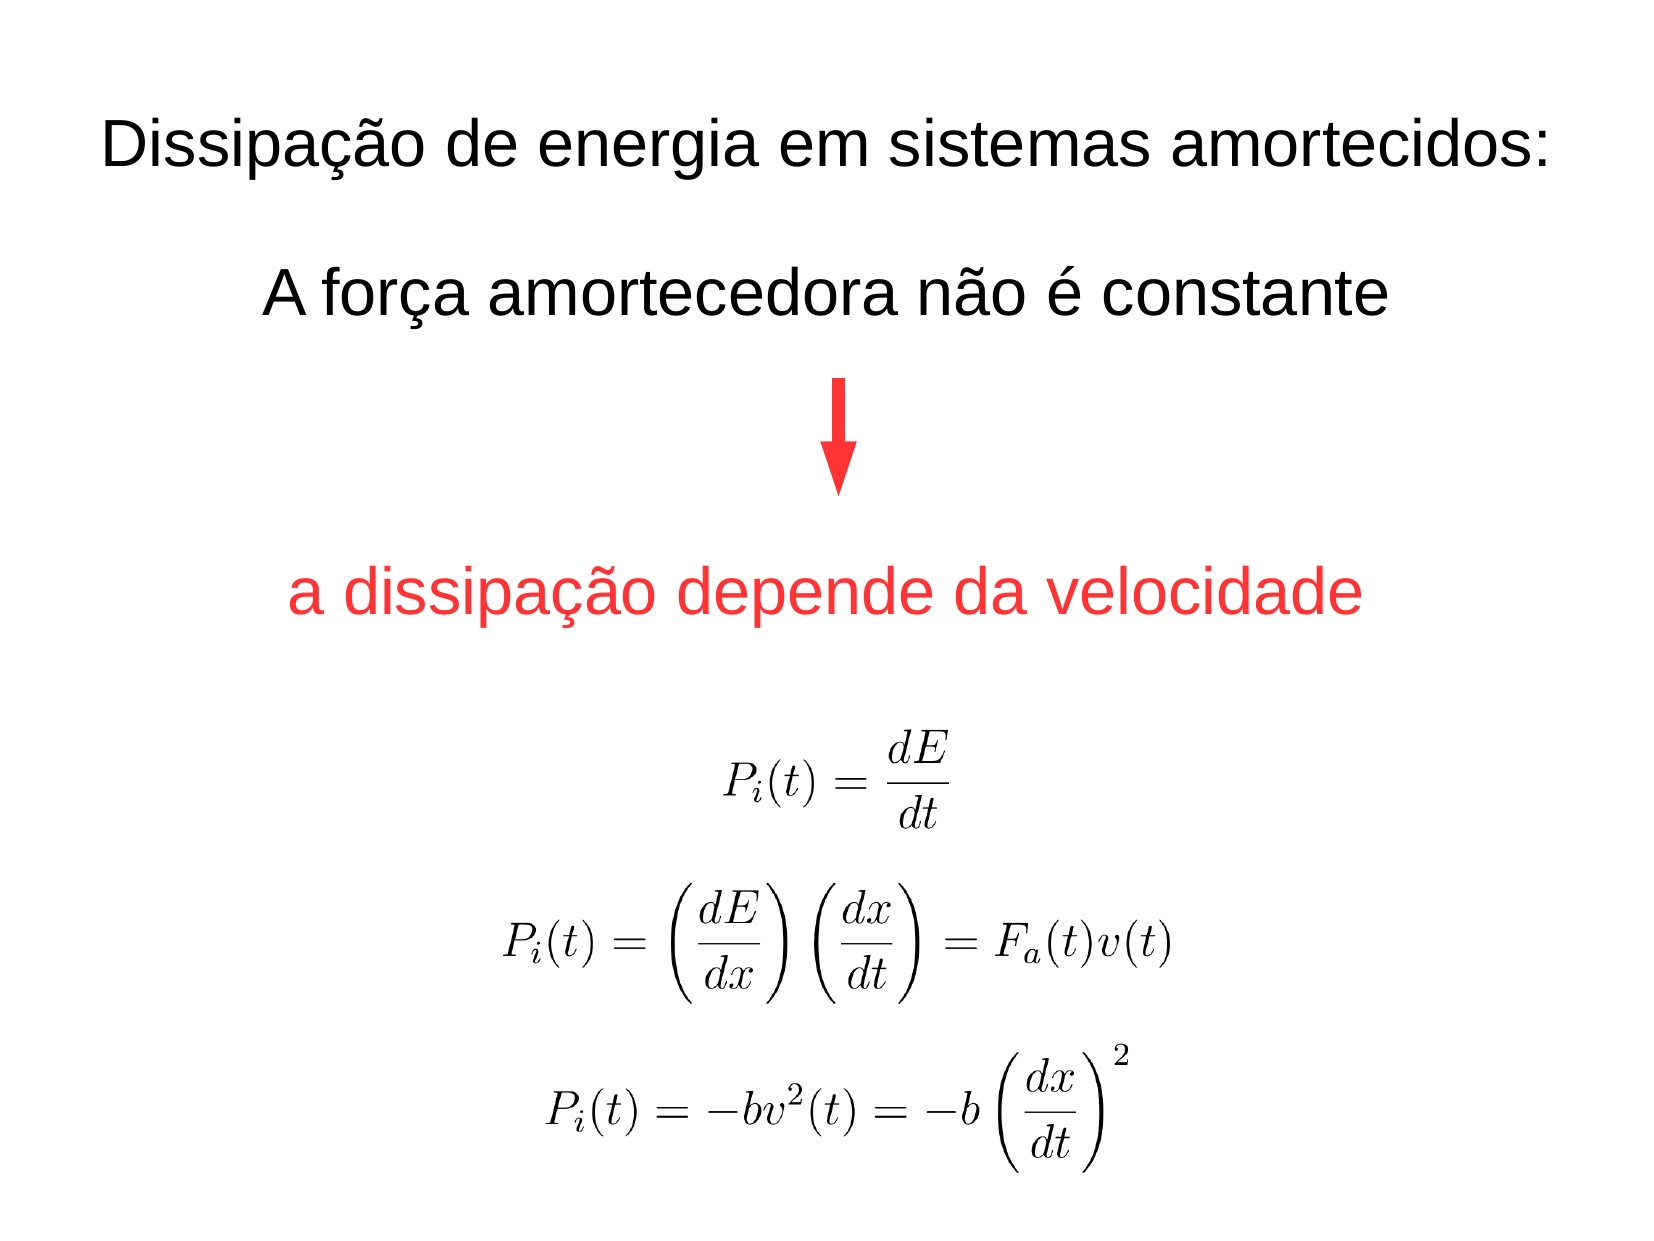

# Dissipação de energia em sistemas amortecidos:
A força amortecedora não é constante
a dissipação depende da velocidade